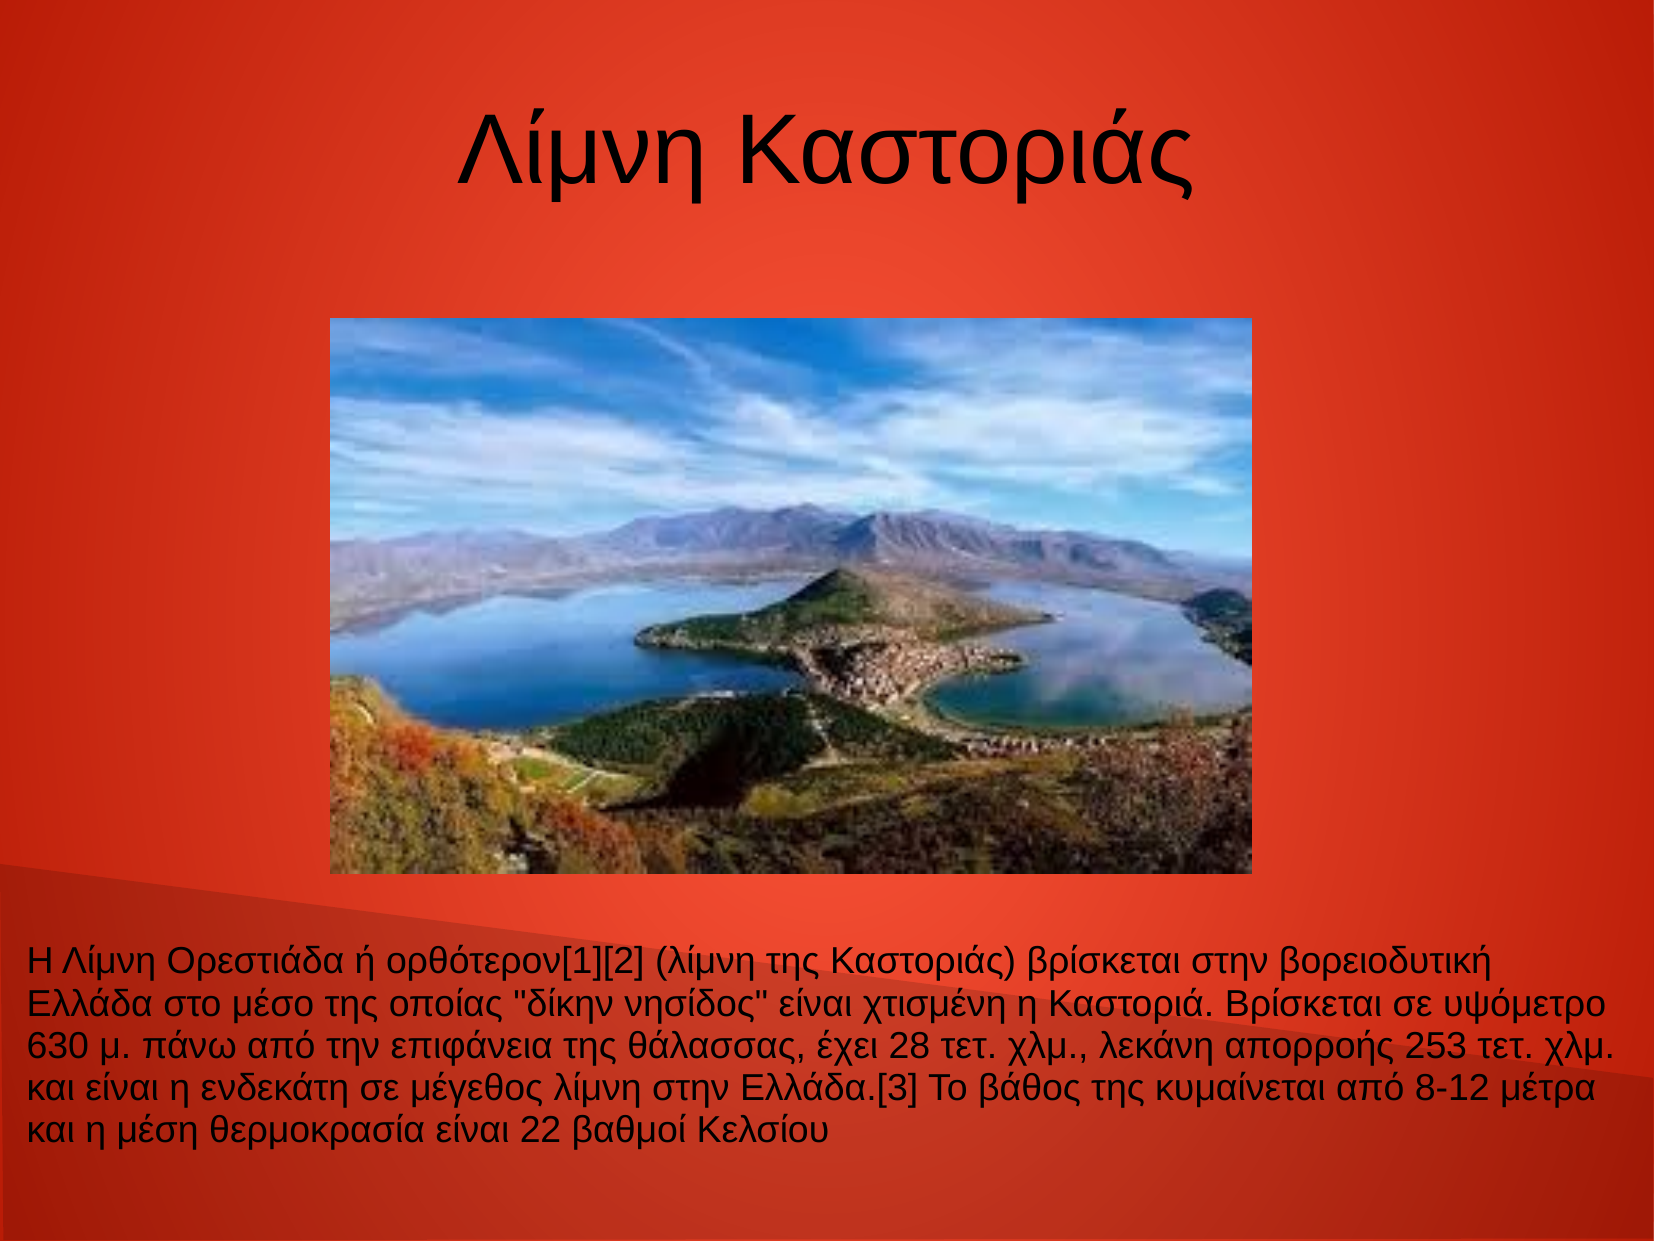

# Λίμνη Καστοριάς
Η Λίμνη Ορεστιάδα ή ορθότερον[1][2] (λίμνη της Καστοριάς) βρίσκεται στην βορειοδυτική Ελλάδα στο μέσο της οποίας "δίκην νησίδος" είναι χτισμένη η Καστοριά. Βρίσκεται σε υψόμετρο 630 μ. πάνω από την επιφάνεια της θάλασσας, έχει 28 τετ. χλμ., λεκάνη απορροής 253 τετ. χλμ. και είναι η ενδεκάτη σε μέγεθος λίμνη στην Ελλάδα.[3] Το βάθος της κυμαίνεται από 8-12 μέτρα και η μέση θερμοκρασία είναι 22 βαθμοί Κελσίου